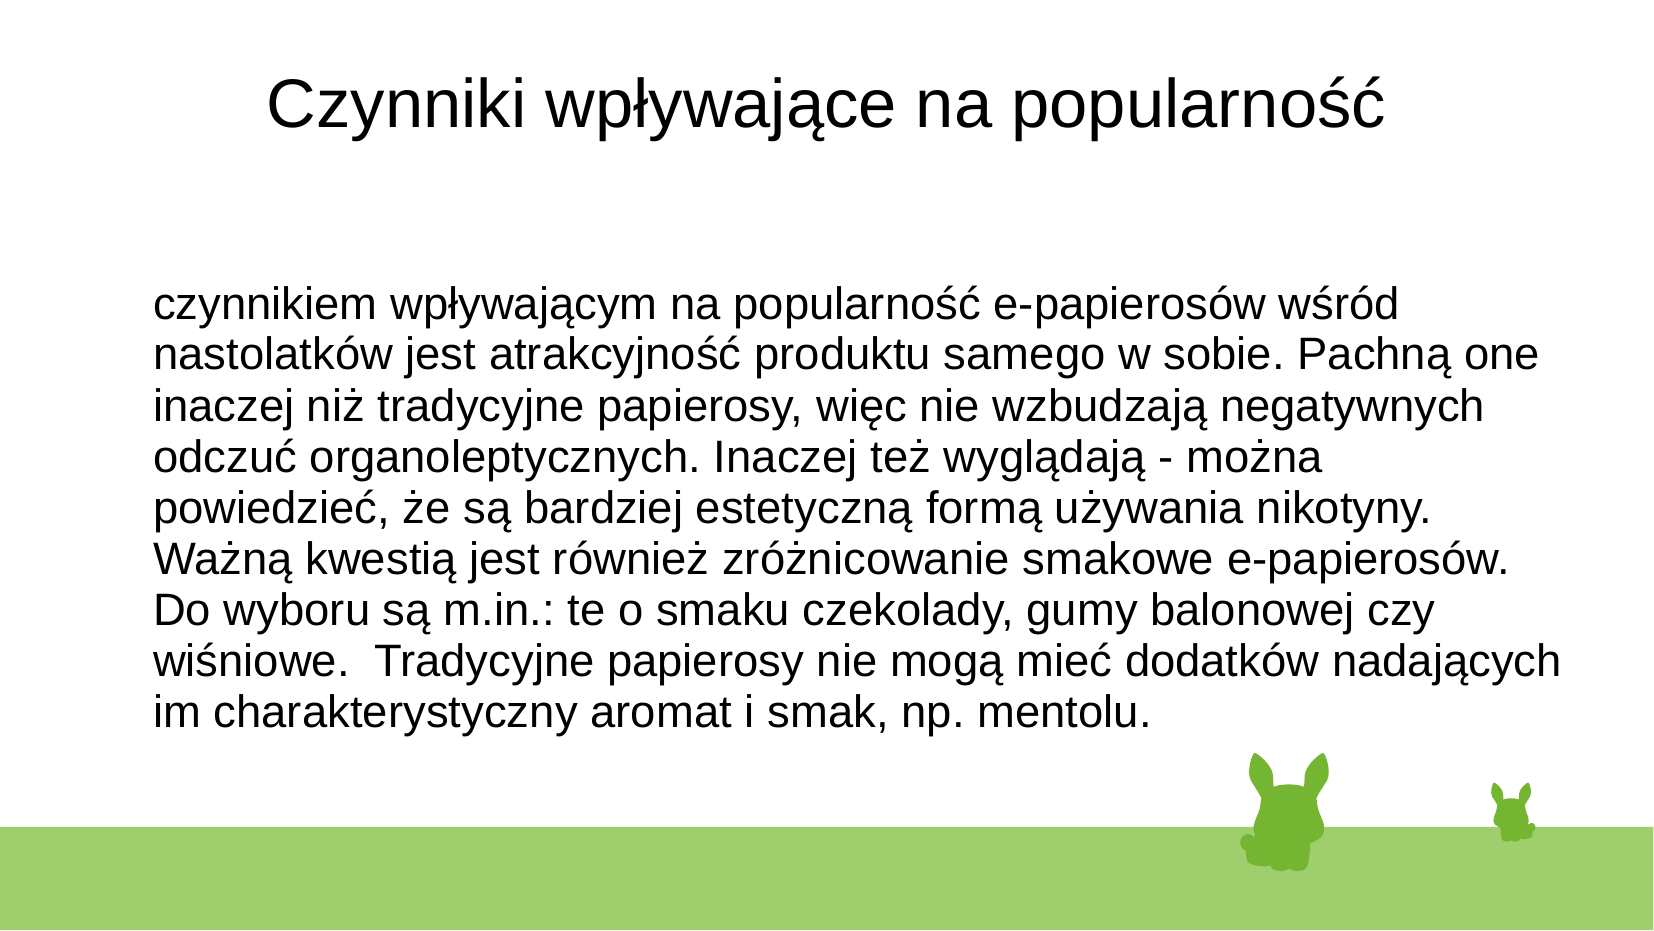

# Czynniki wpływające na popularność
czynnikiem wpływającym na popularność e-papierosów wśród nastolatków jest atrakcyjność produktu samego w sobie. Pachną one inaczej niż tradycyjne papierosy, więc nie wzbudzają negatywnych odczuć organoleptycznych. Inaczej też wyglądają - można powiedzieć, że są bardziej estetyczną formą używania nikotyny. Ważną kwestią jest również zróżnicowanie smakowe e-papierosów. Do wyboru są m.in.: te o smaku czekolady, gumy balonowej czy wiśniowe. Tradycyjne papierosy nie mogą mieć dodatków nadających im charakterystyczny aromat i smak, np. mentolu.